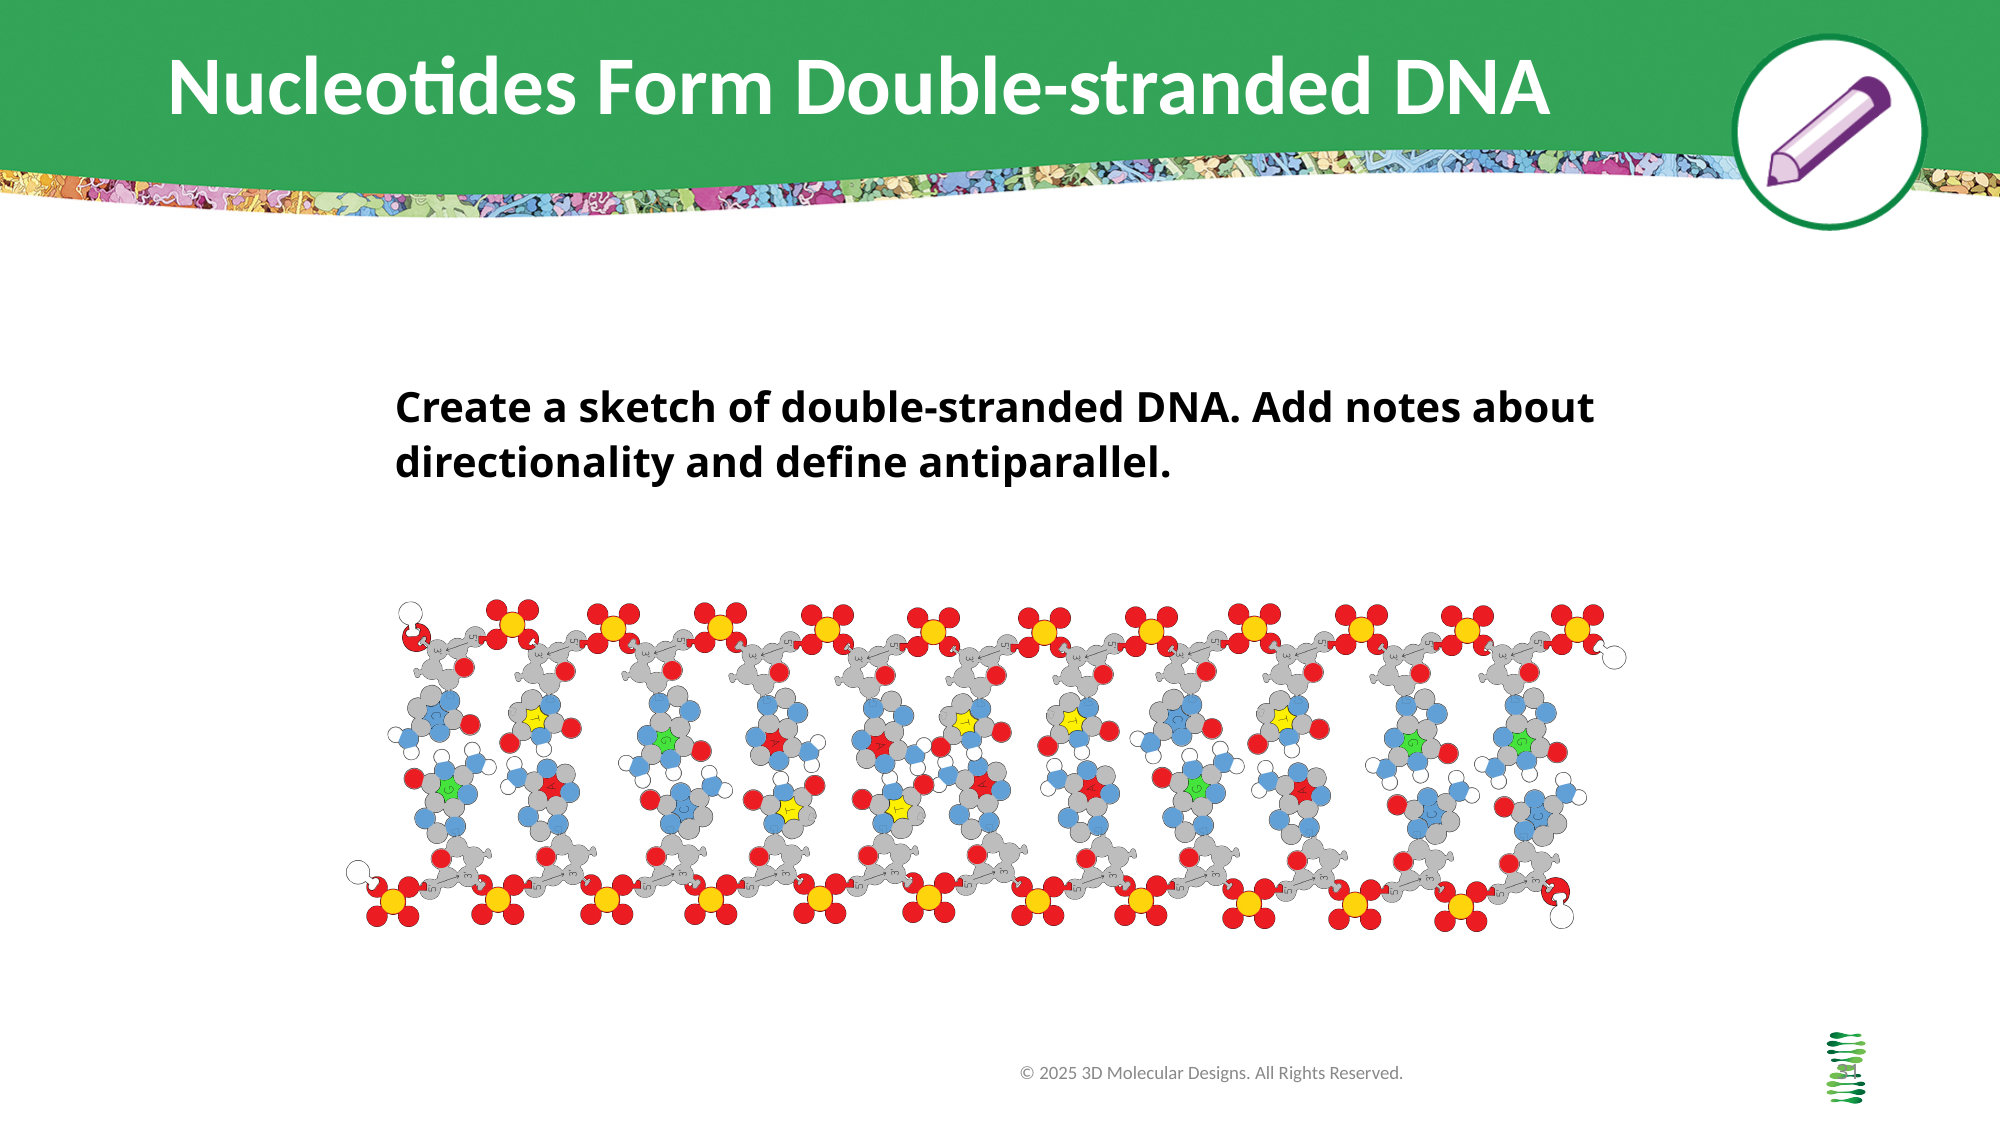

Nucleotides Form Double-stranded DNA
Create a sketch of double-stranded DNA. Add notes about directionality and define antiparallel.